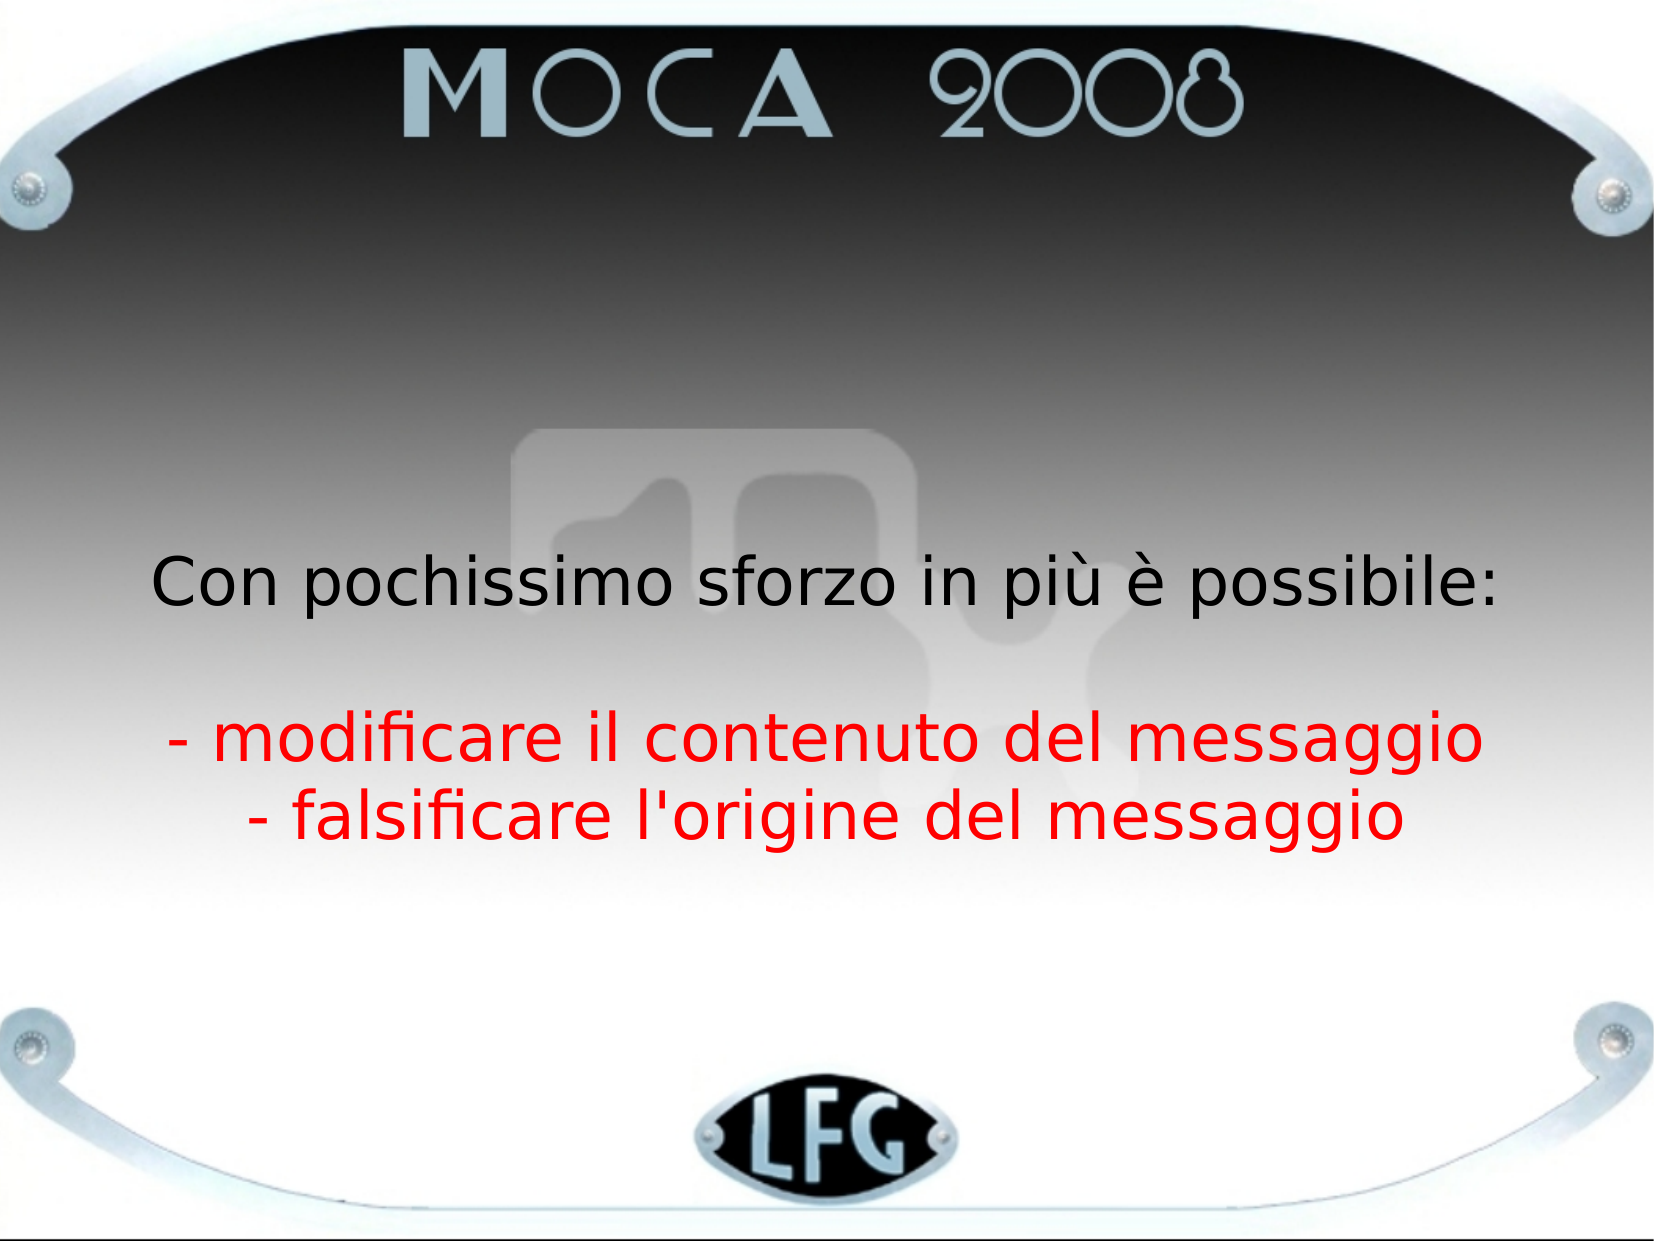

# Con pochissimo sforzo in più è possibile:
- modificare il contenuto del messaggio
- falsificare l'origine del messaggio